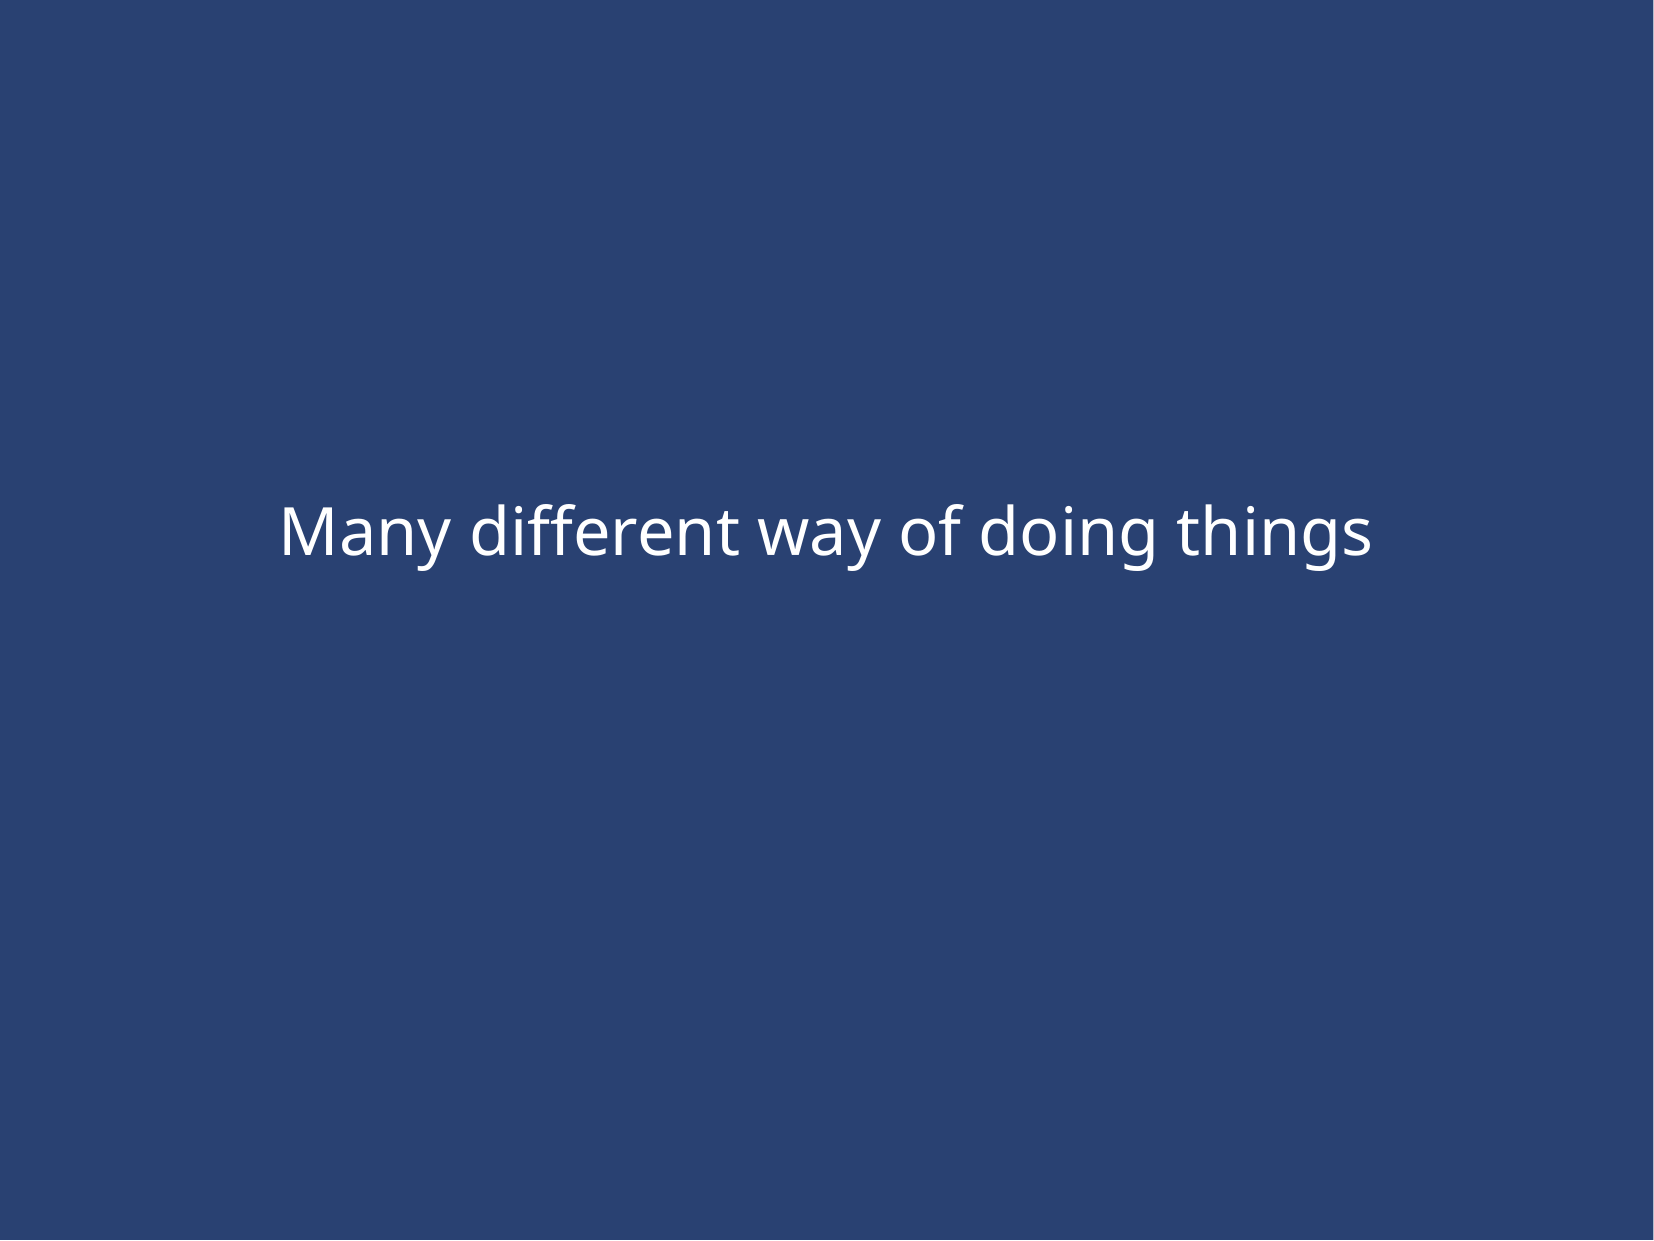

# Many different way of doing things